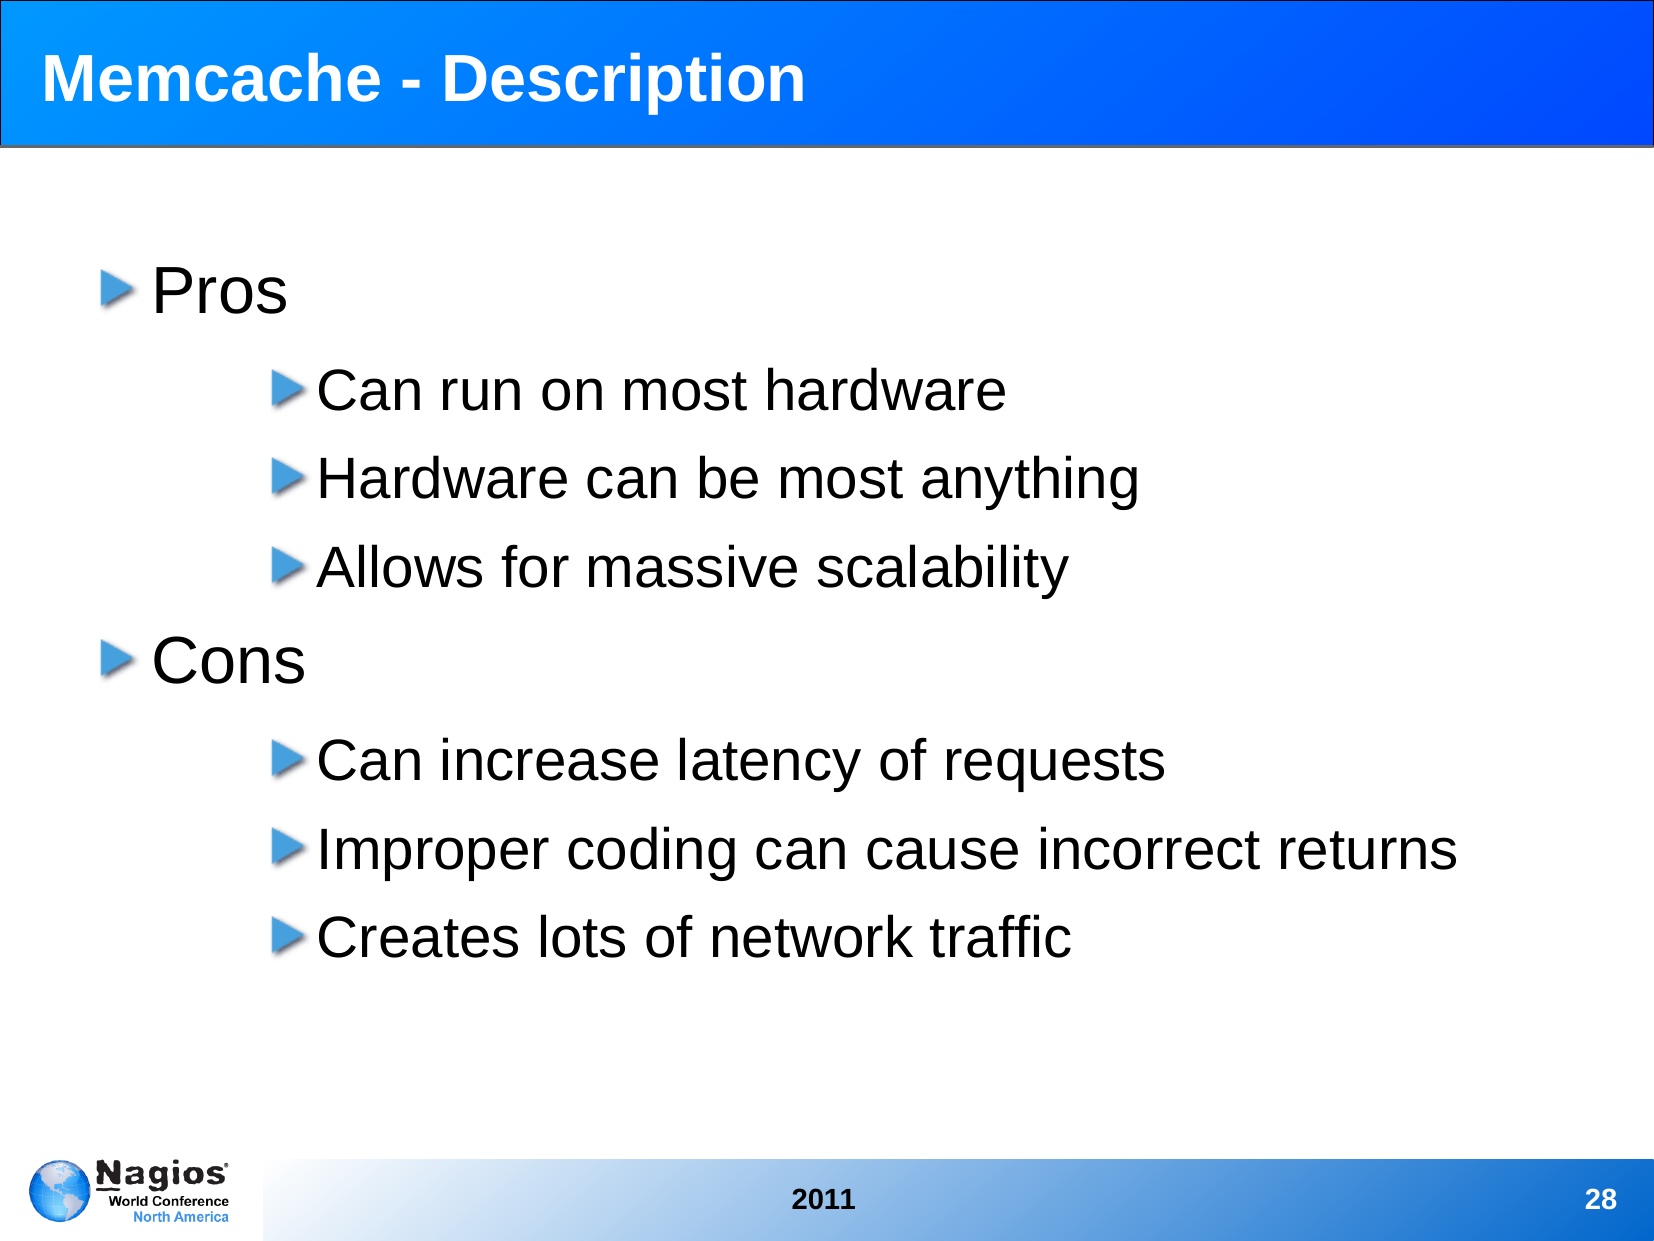

# Memcache - Description
Pros
Can run on most hardware
Hardware can be most anything
Allows for massive scalability
Cons
Can increase latency of requests
Improper coding can cause incorrect returns
Creates lots of network traffic
2011
28